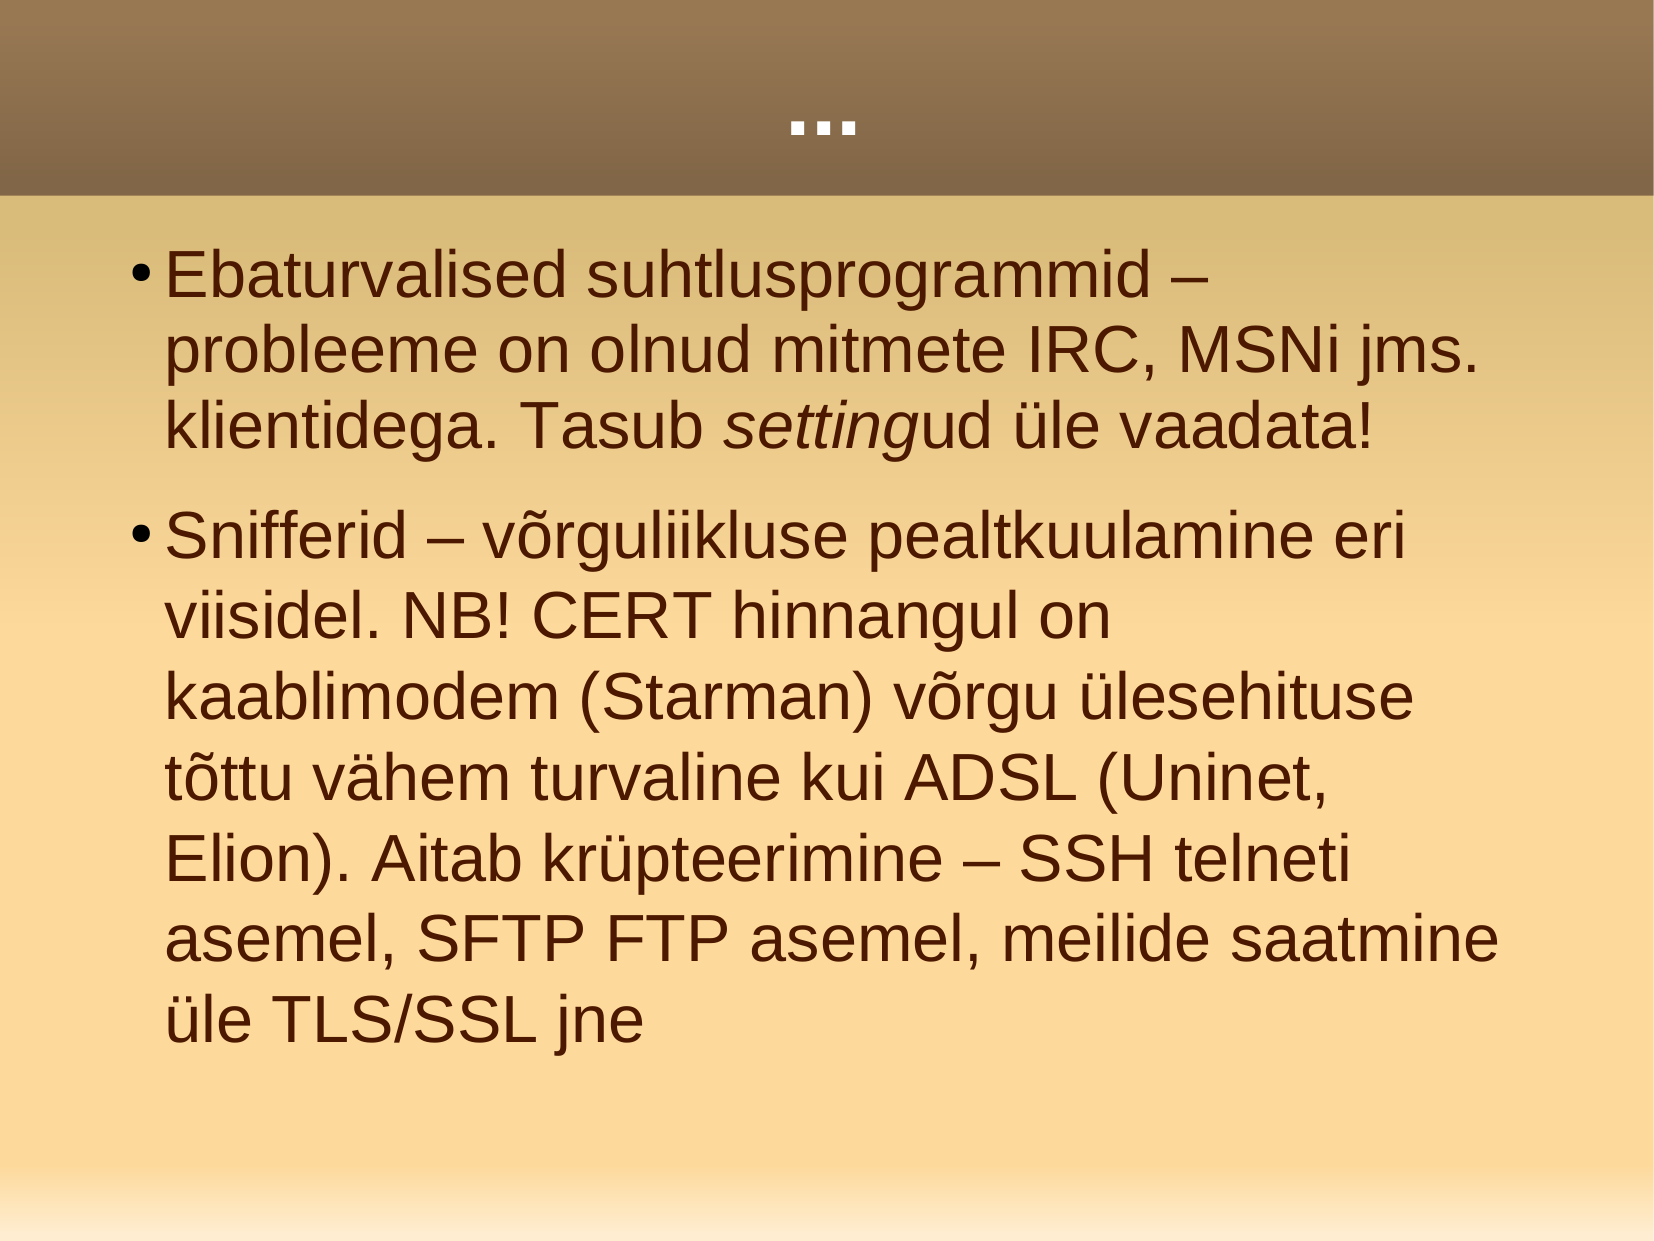

# ...
Ebaturvalised suhtlusprogrammid – probleeme on olnud mitmete IRC, MSNi jms. klientidega. Tasub settingud üle vaadata!
Snifferid – võrguliikluse pealtkuulamine eri viisidel. NB! CERT hinnangul on kaablimodem (Starman) võrgu ülesehituse tõttu vähem turvaline kui ADSL (Uninet, Elion). Aitab krüpteerimine – SSH telneti asemel, SFTP FTP asemel, meilide saatmine üle TLS/SSL jne